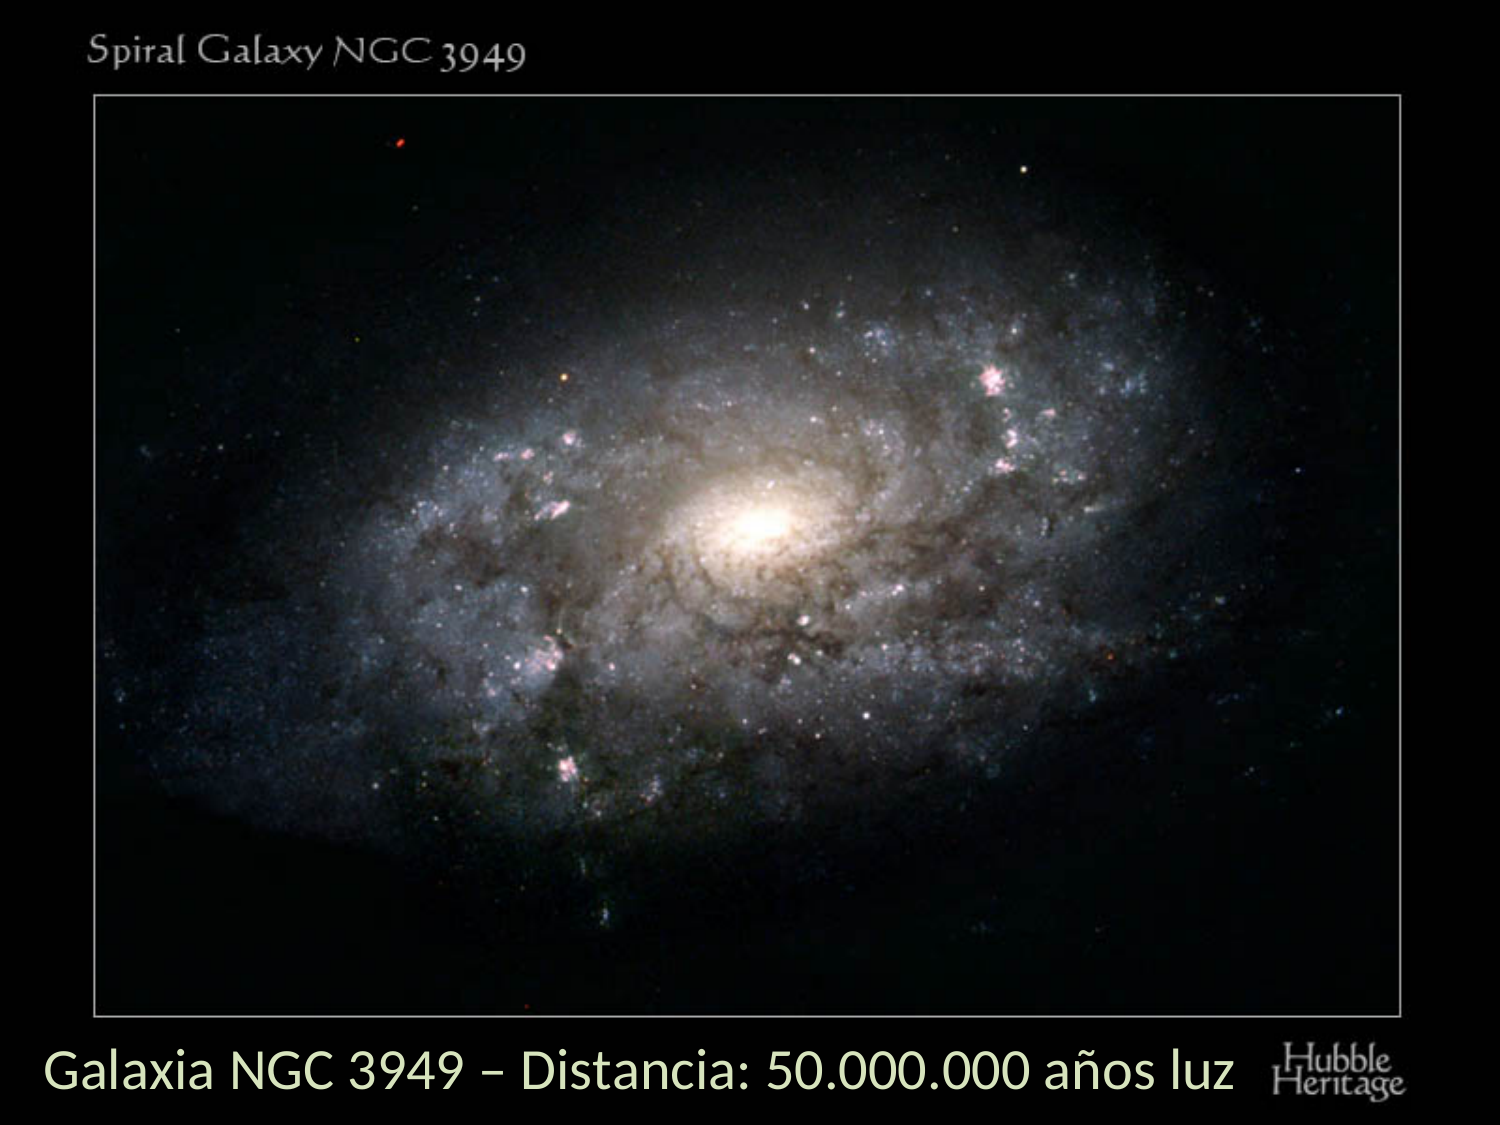

# Galaxia NGC 3949 – Distancia: 50.000.000 años luz